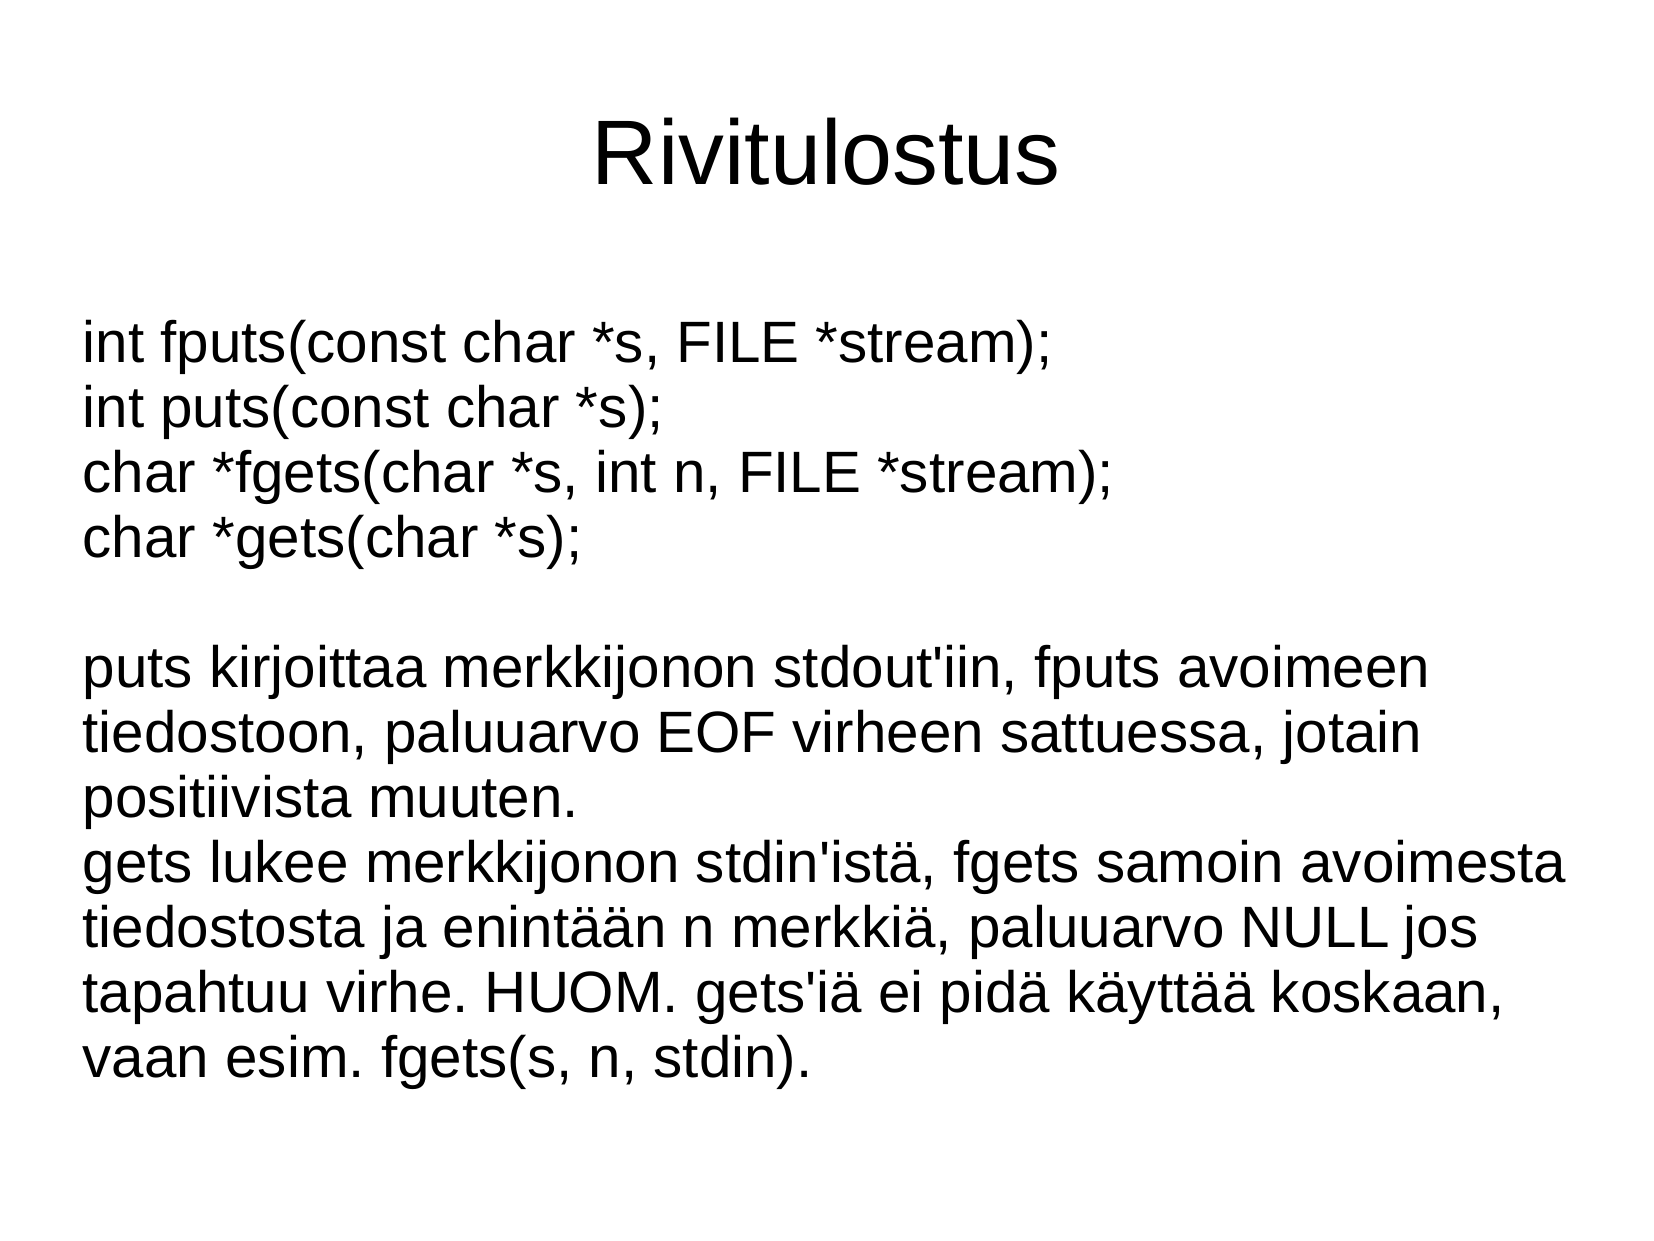

# Rivitulostus
int fputs(const char *s, FILE *stream);
int puts(const char *s);
char *fgets(char *s, int n, FILE *stream);
char *gets(char *s);
puts kirjoittaa merkkijonon stdout'iin, fputs avoimeen tiedostoon, paluuarvo EOF virheen sattuessa, jotain positiivista muuten.
gets lukee merkkijonon stdin'istä, fgets samoin avoimesta tiedostosta ja enintään n merkkiä, paluuarvo NULL jos tapahtuu virhe. HUOM. gets'iä ei pidä käyttää koskaan, vaan esim. fgets(s, n, stdin).